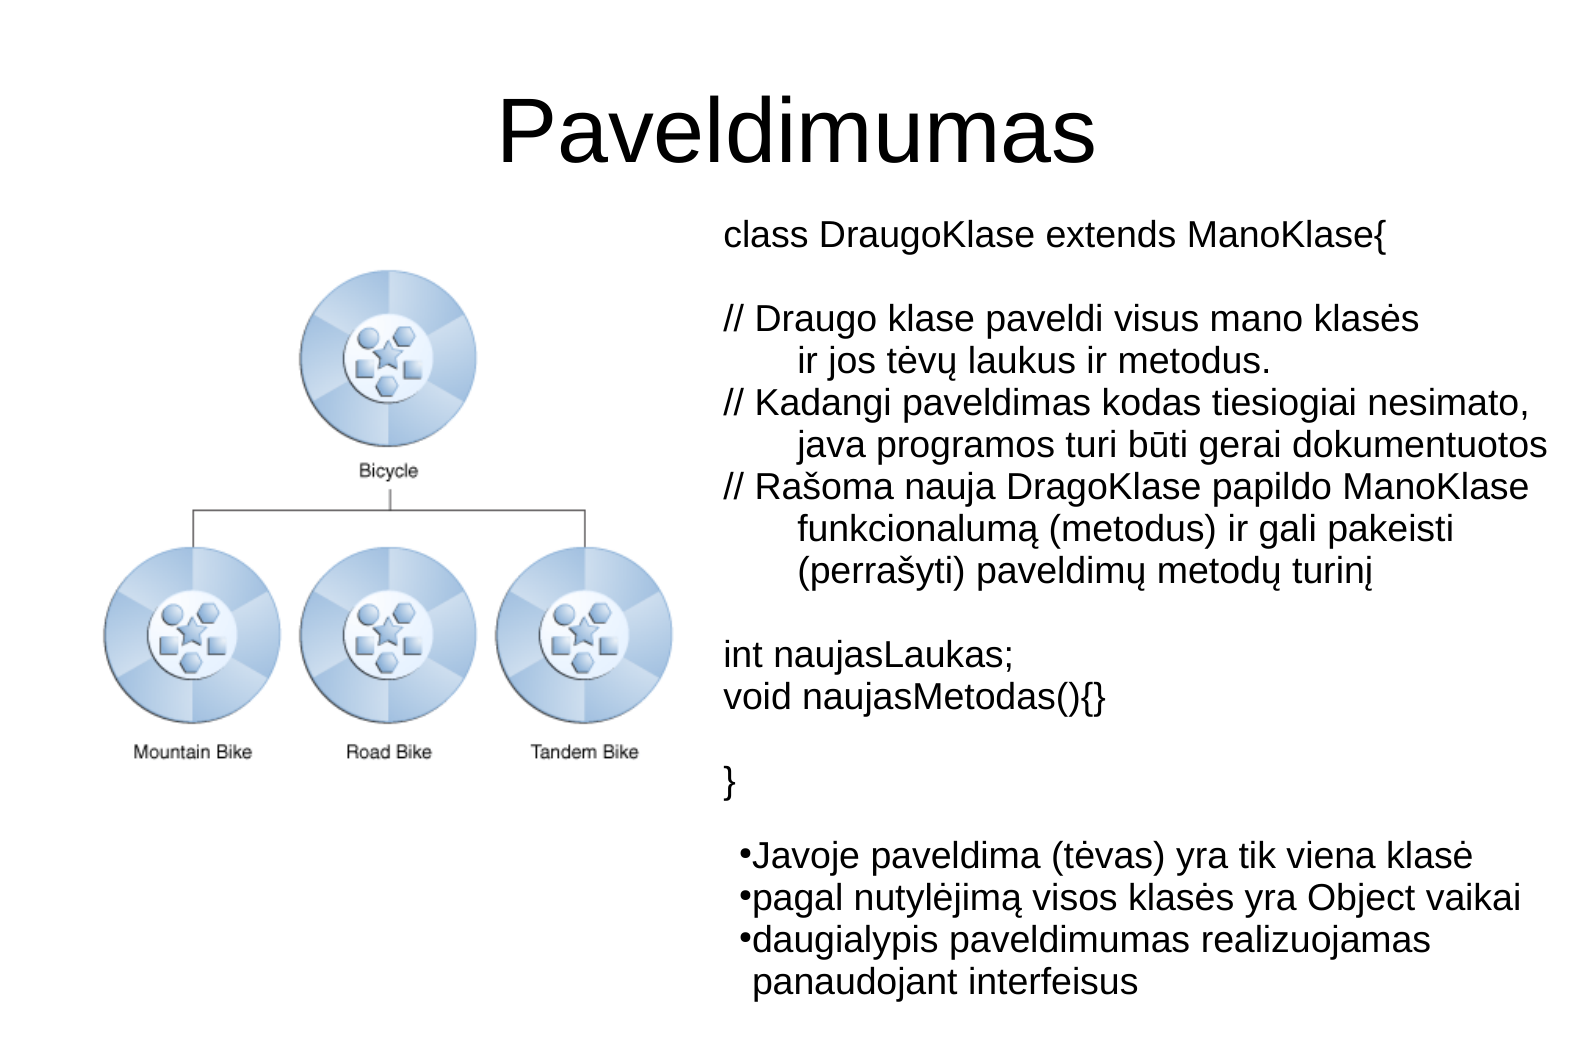

# Paveldimumas
class DraugoKlase extends ManoKlase{
// Draugo klase paveldi visus mano klasės
	ir jos tėvų laukus ir metodus.
// Kadangi paveldimas kodas tiesiogiai nesimato,
	java programos turi būti gerai dokumentuotos
// Rašoma nauja DragoKlase papildo ManoKlase
	funkcionalumą (metodus) ir gali pakeisti
	(perrašyti) paveldimų metodų turinį
int naujasLaukas;
void naujasMetodas(){}
}
Javoje paveldima (tėvas) yra tik viena klasė
pagal nutylėjimą visos klasės yra Object vaikai
daugialypis paveldimumas realizuojamas
panaudojant interfeisus